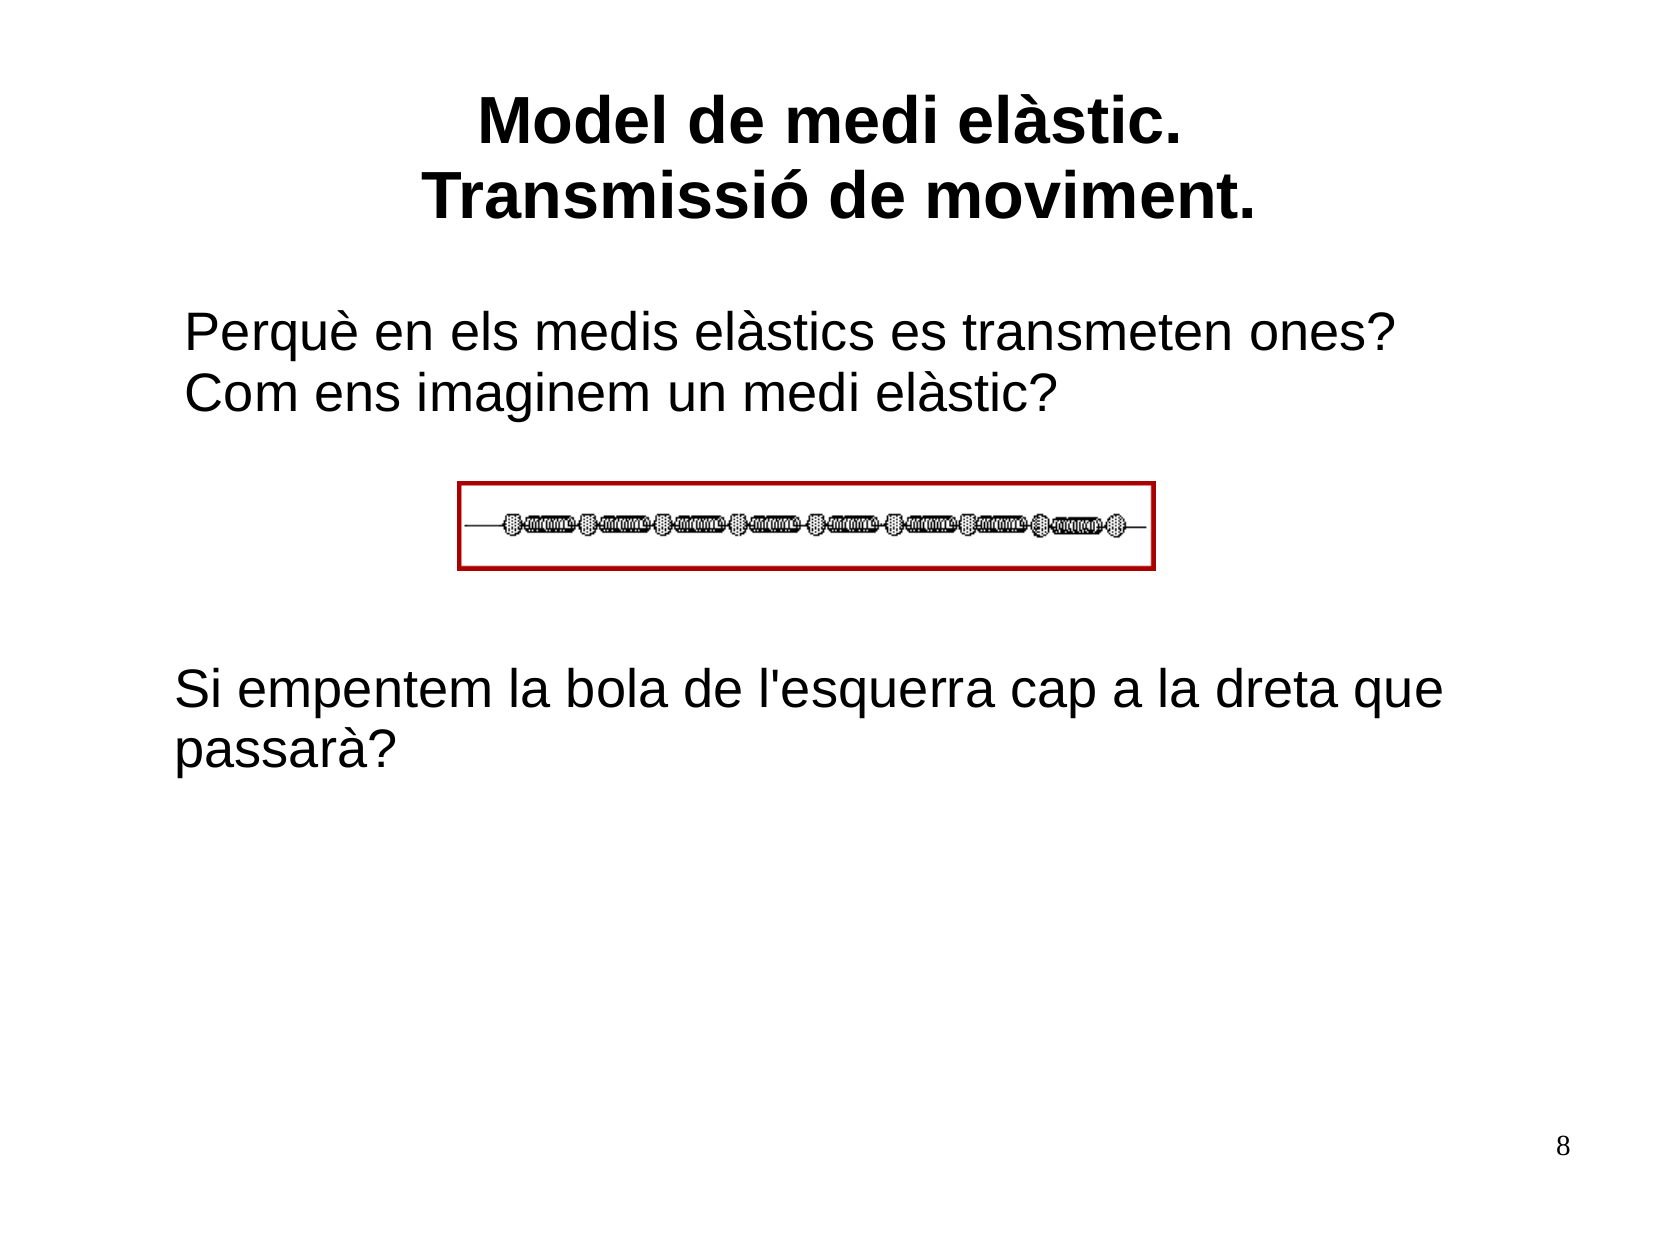

Model de medi elàstic.
Transmissió de moviment.
Perquè en els medis elàstics es transmeten ones?
Com ens imaginem un medi elàstic?
Si empentem la bola de l'esquerra cap a la dreta que passarà?
8